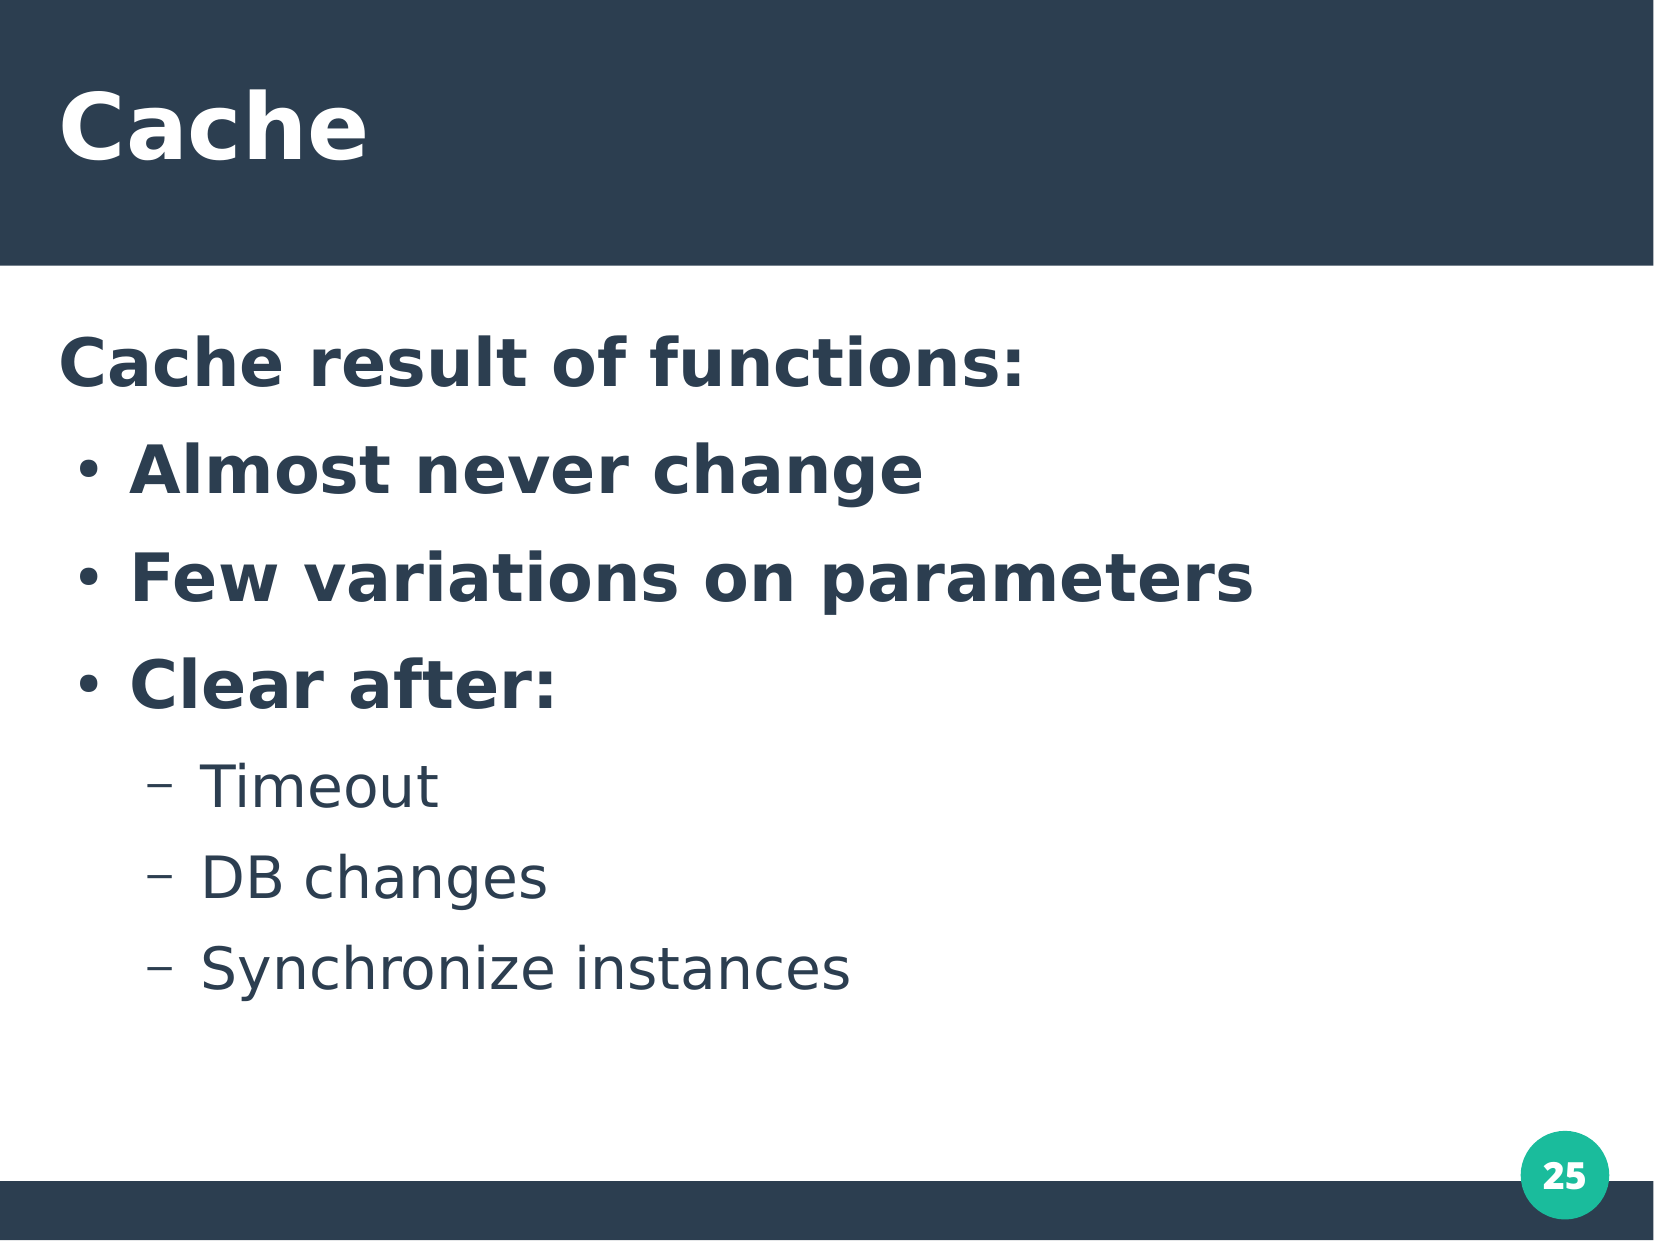

# Cache
Cache result of functions:
Almost never change
Few variations on parameters
Clear after:
Timeout
DB changes
Synchronize instances
25